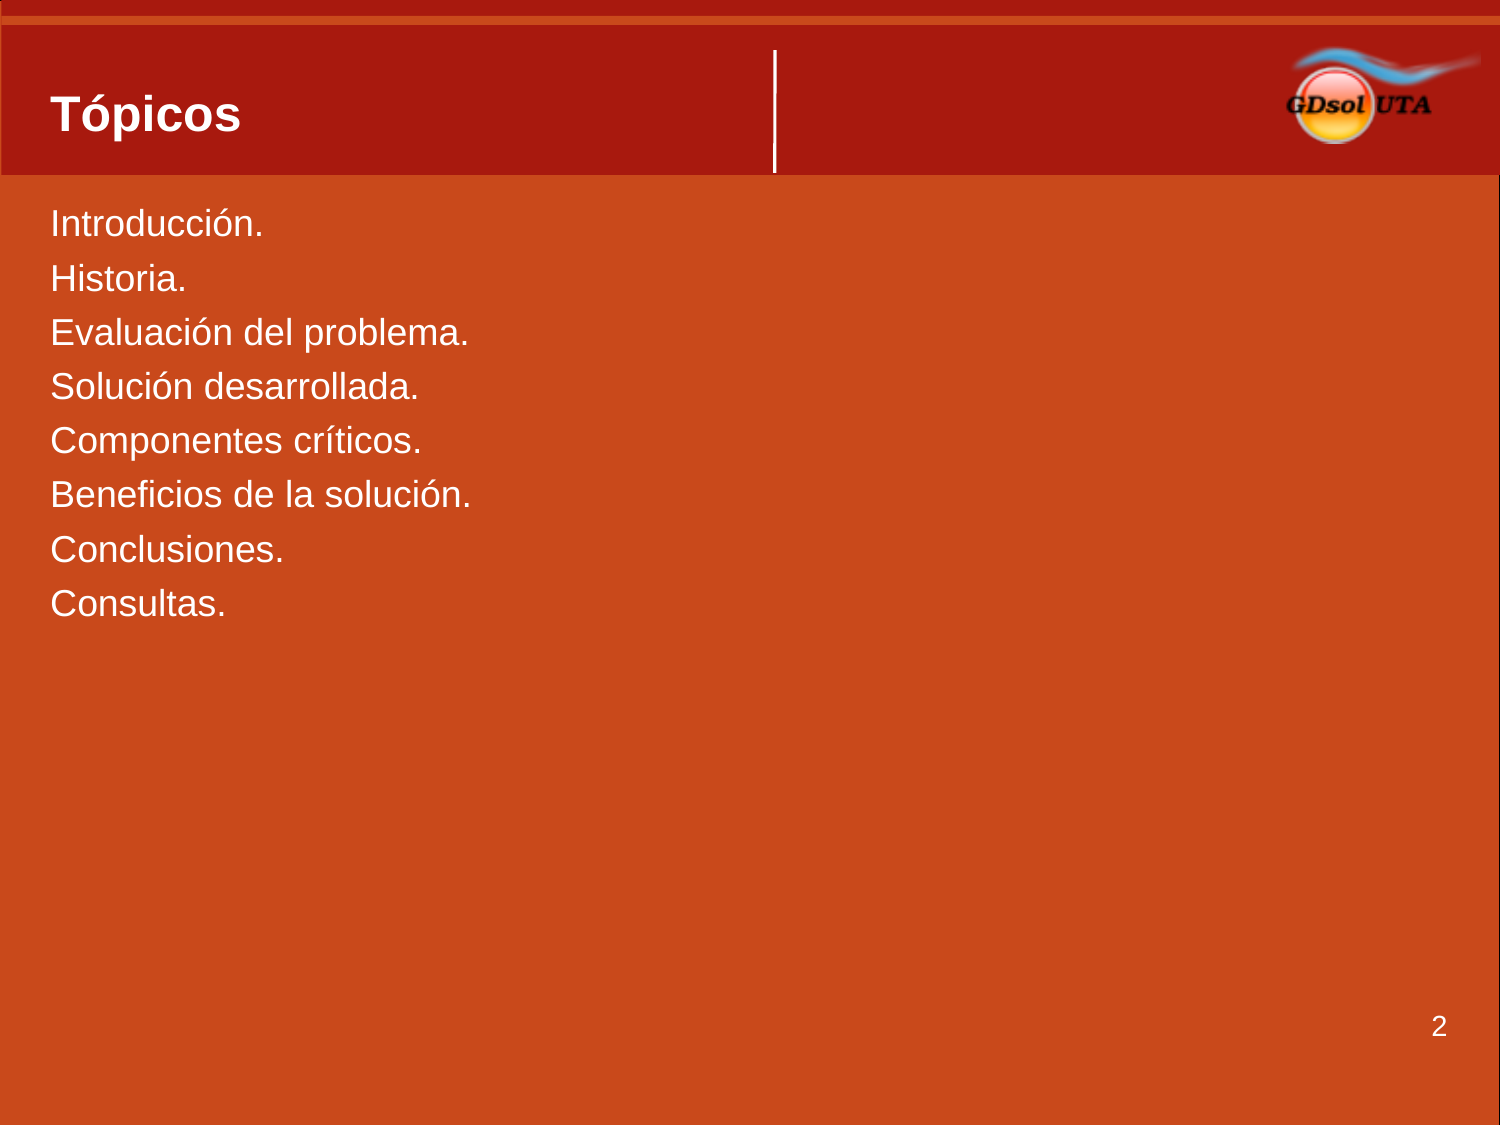

# Tópicos
Introducción.
Historia.
Evaluación del problema.
Solución desarrollada.
Componentes críticos.
Beneficios de la solución.
Conclusiones.
Consultas.